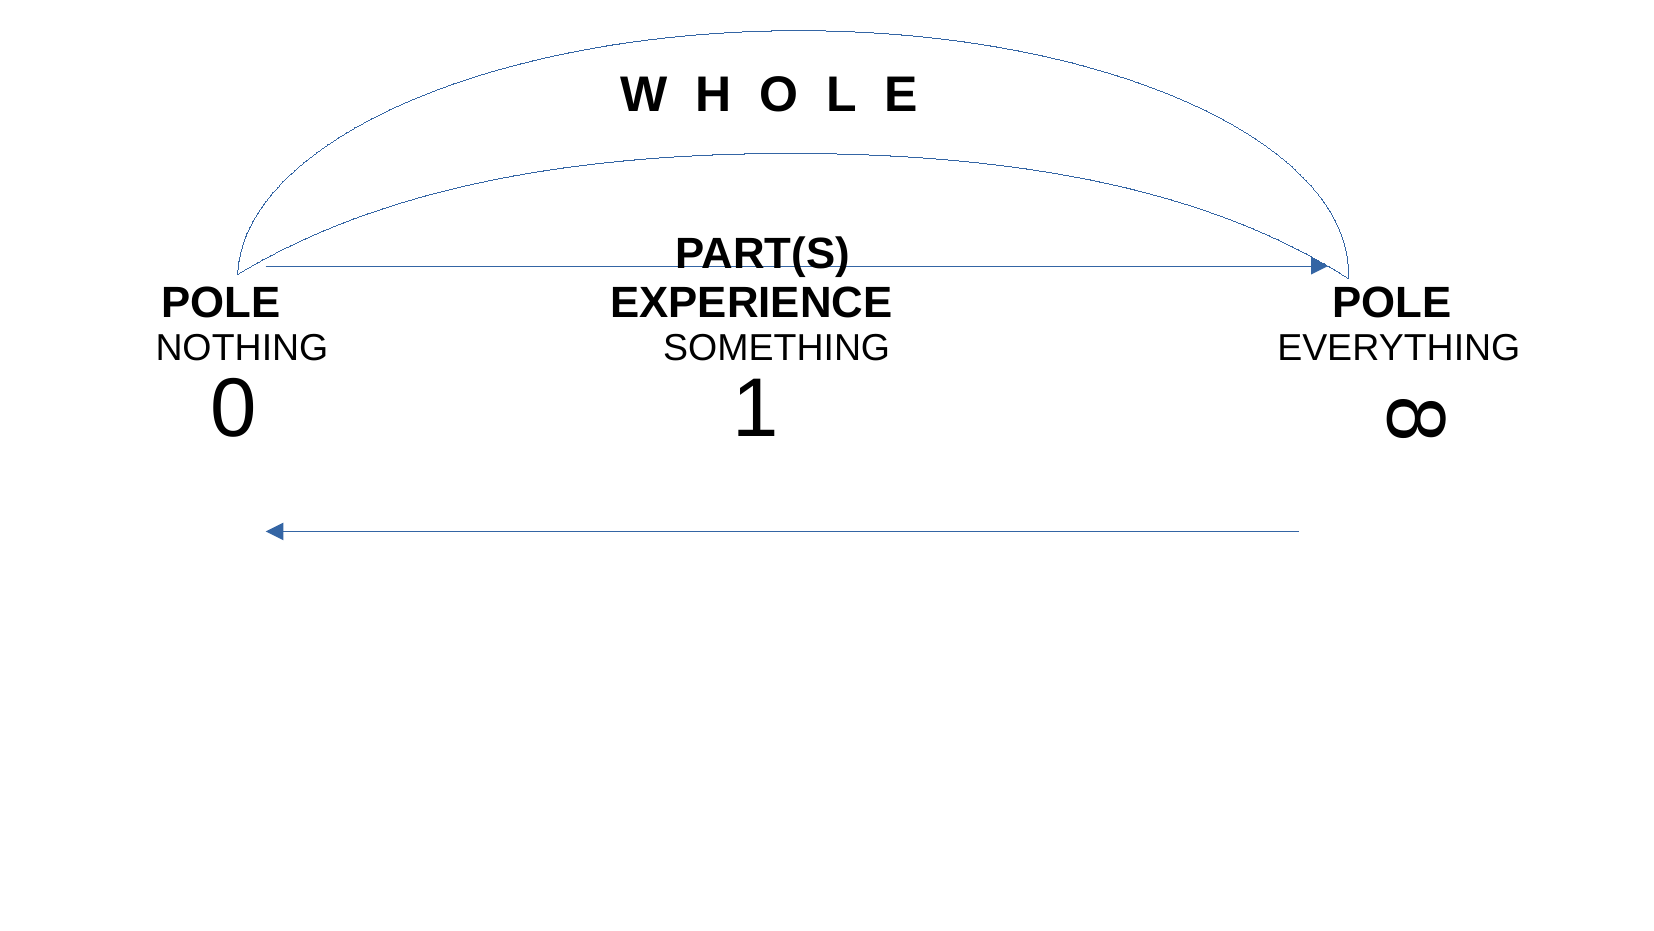

W H O L E
 PART(S)
 POLE EXPERIENCE POLE
 NOTHING SOMETHING EVERYTHING
8
 0 1